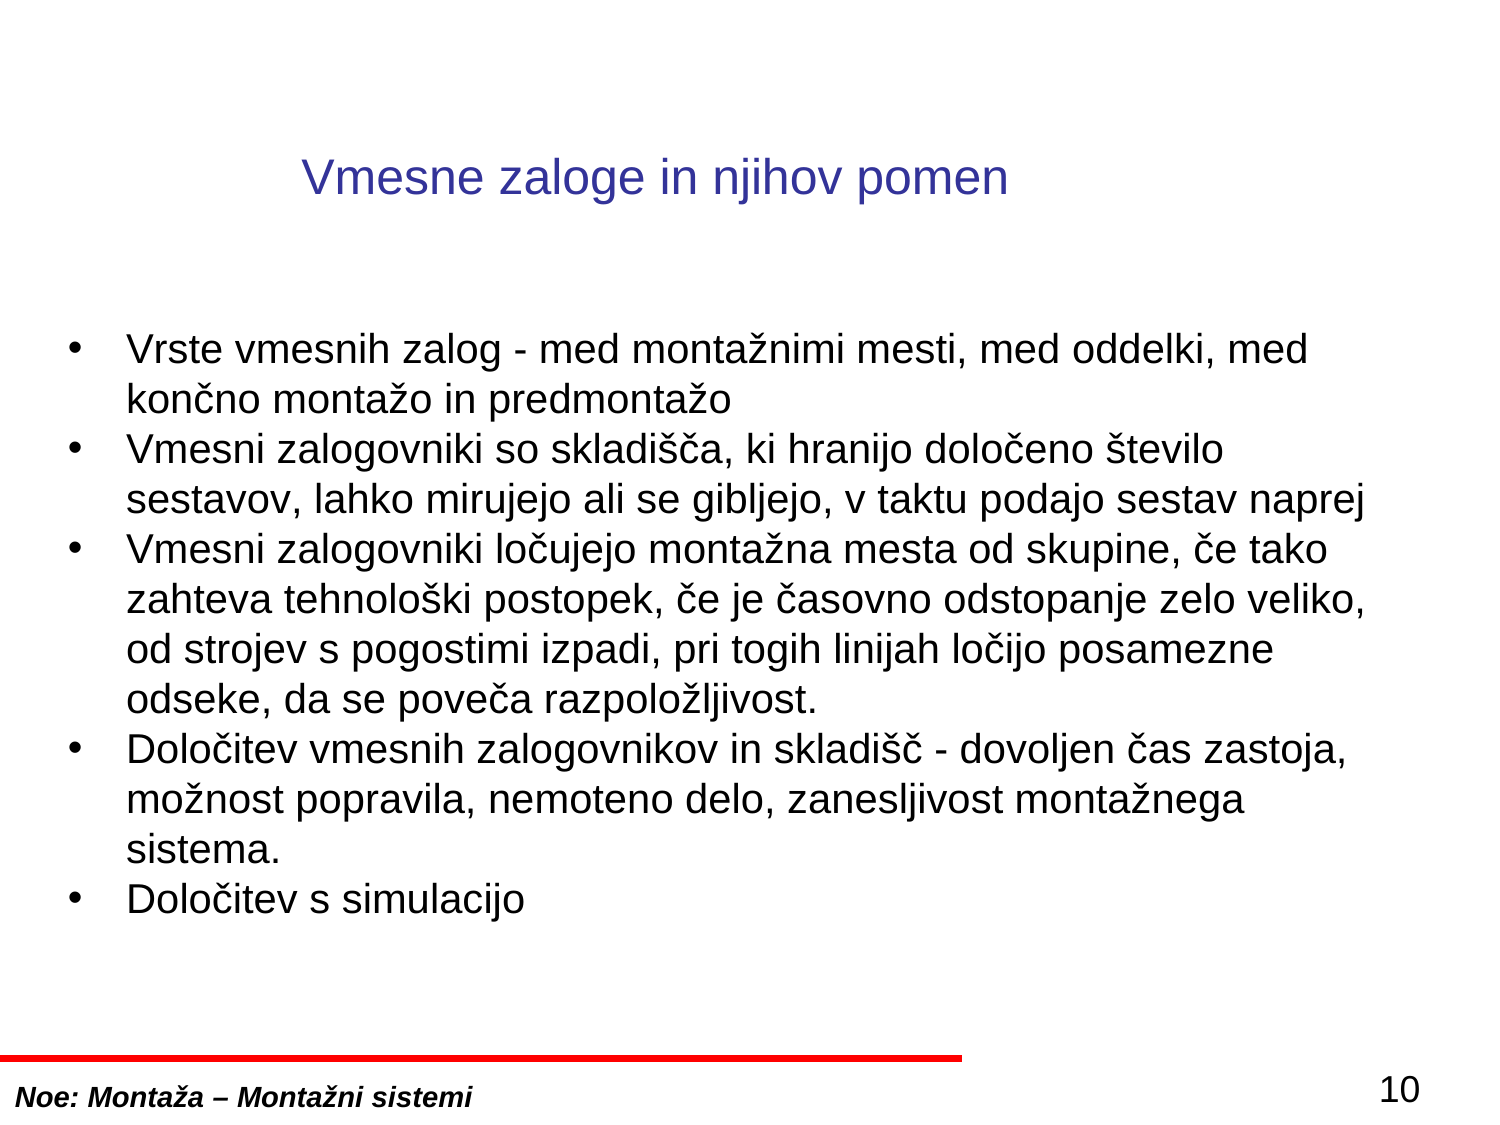

Vmesne zaloge in njihov pomen
Vrste vmesnih zalog - med montažnimi mesti, med oddelki, med končno montažo in predmontažo
Vmesni zalogovniki so skladišča, ki hranijo določeno število sestavov, lahko mirujejo ali se gibljejo, v taktu podajo sestav naprej
Vmesni zalogovniki ločujejo montažna mesta od skupine, če tako zahteva tehnološki postopek, če je časovno odstopanje zelo veliko, od strojev s pogostimi izpadi, pri togih linijah ločijo posamezne odseke, da se poveča razpoložljivost.
Določitev vmesnih zalogovnikov in skladišč - dovoljen čas zastoja, možnost popravila, nemoteno delo, zanesljivost montažnega sistema.
Določitev s simulacijo
10